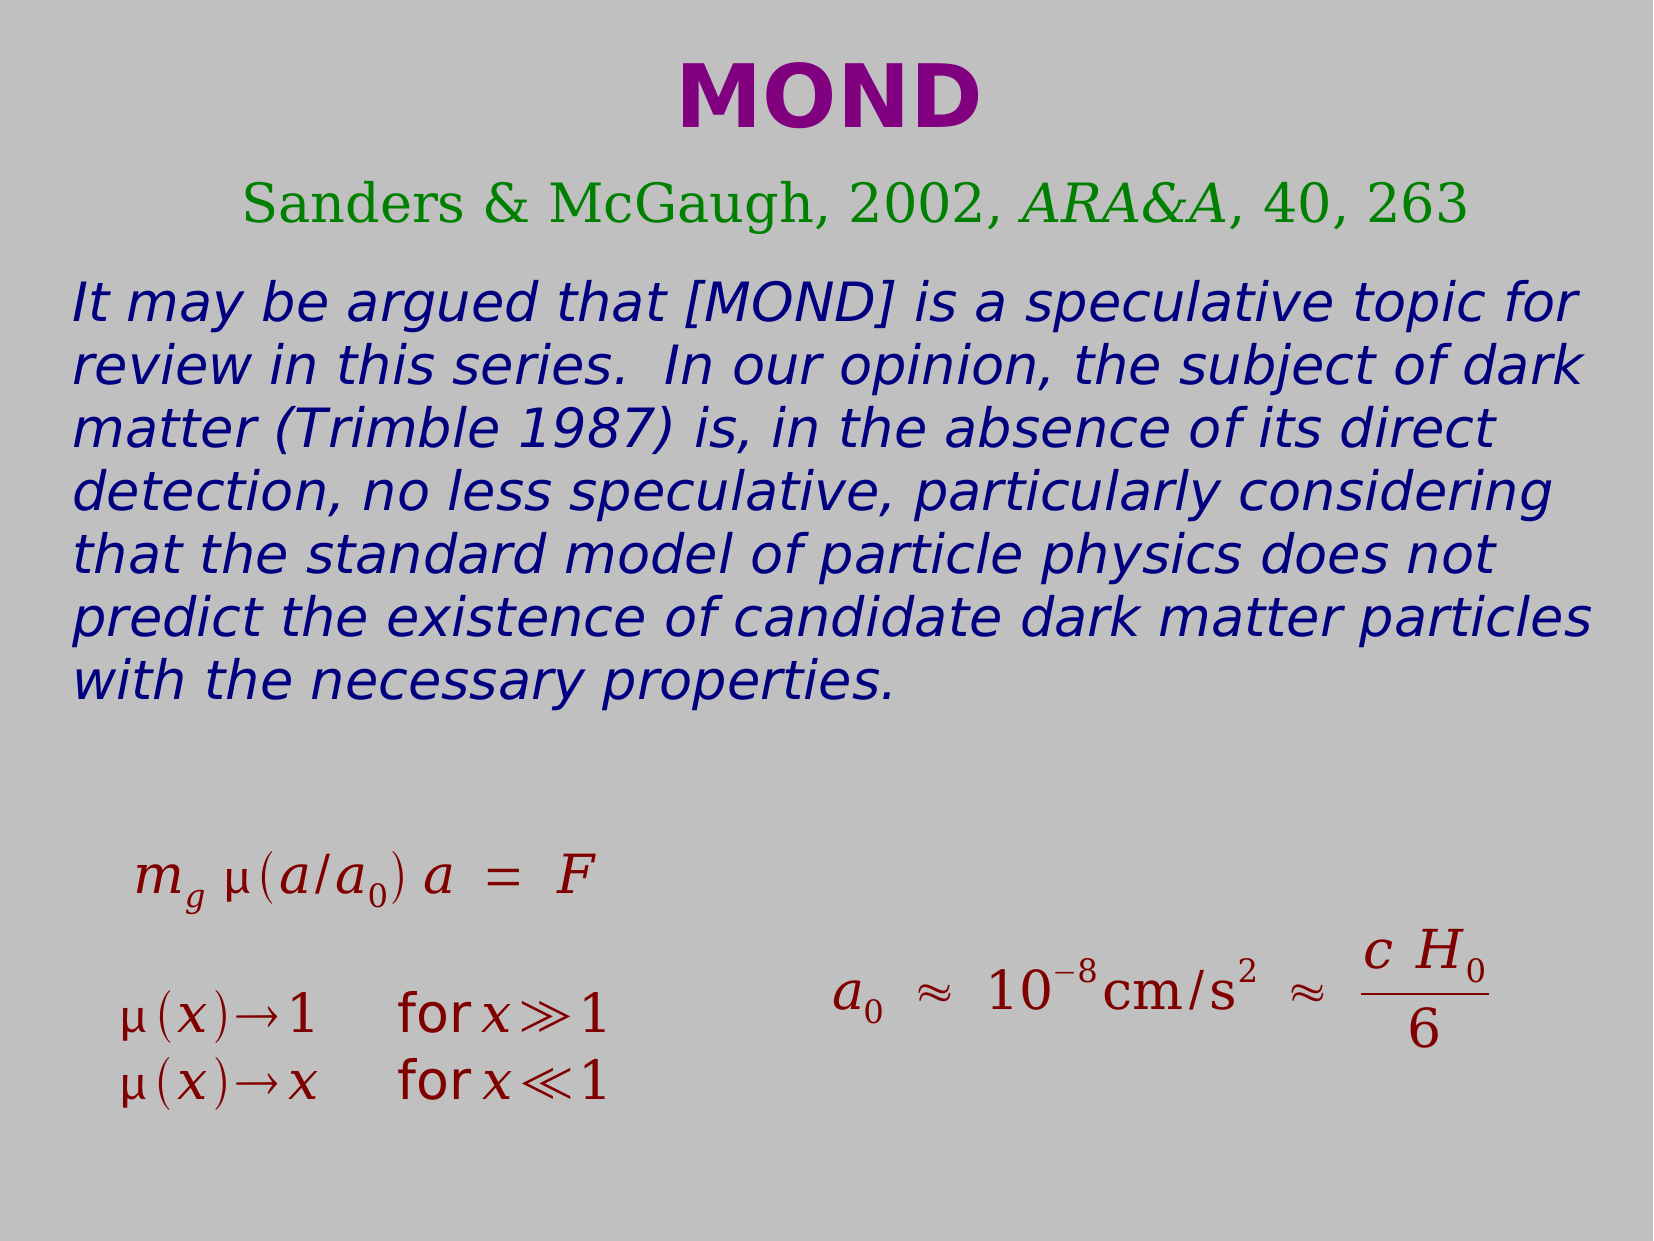

MOND
Sanders & McGaugh, 2002, ARA&A, 40, 263
It may be argued that [MOND] is a speculative topic for review in this series. In our opinion, the subject of dark matter (Trimble 1987) is, in the absence of its direct detection, no less speculative, particularly considering that the standard model of particle physics does not predict the existence of candidate dark matter particles with the necessary properties.